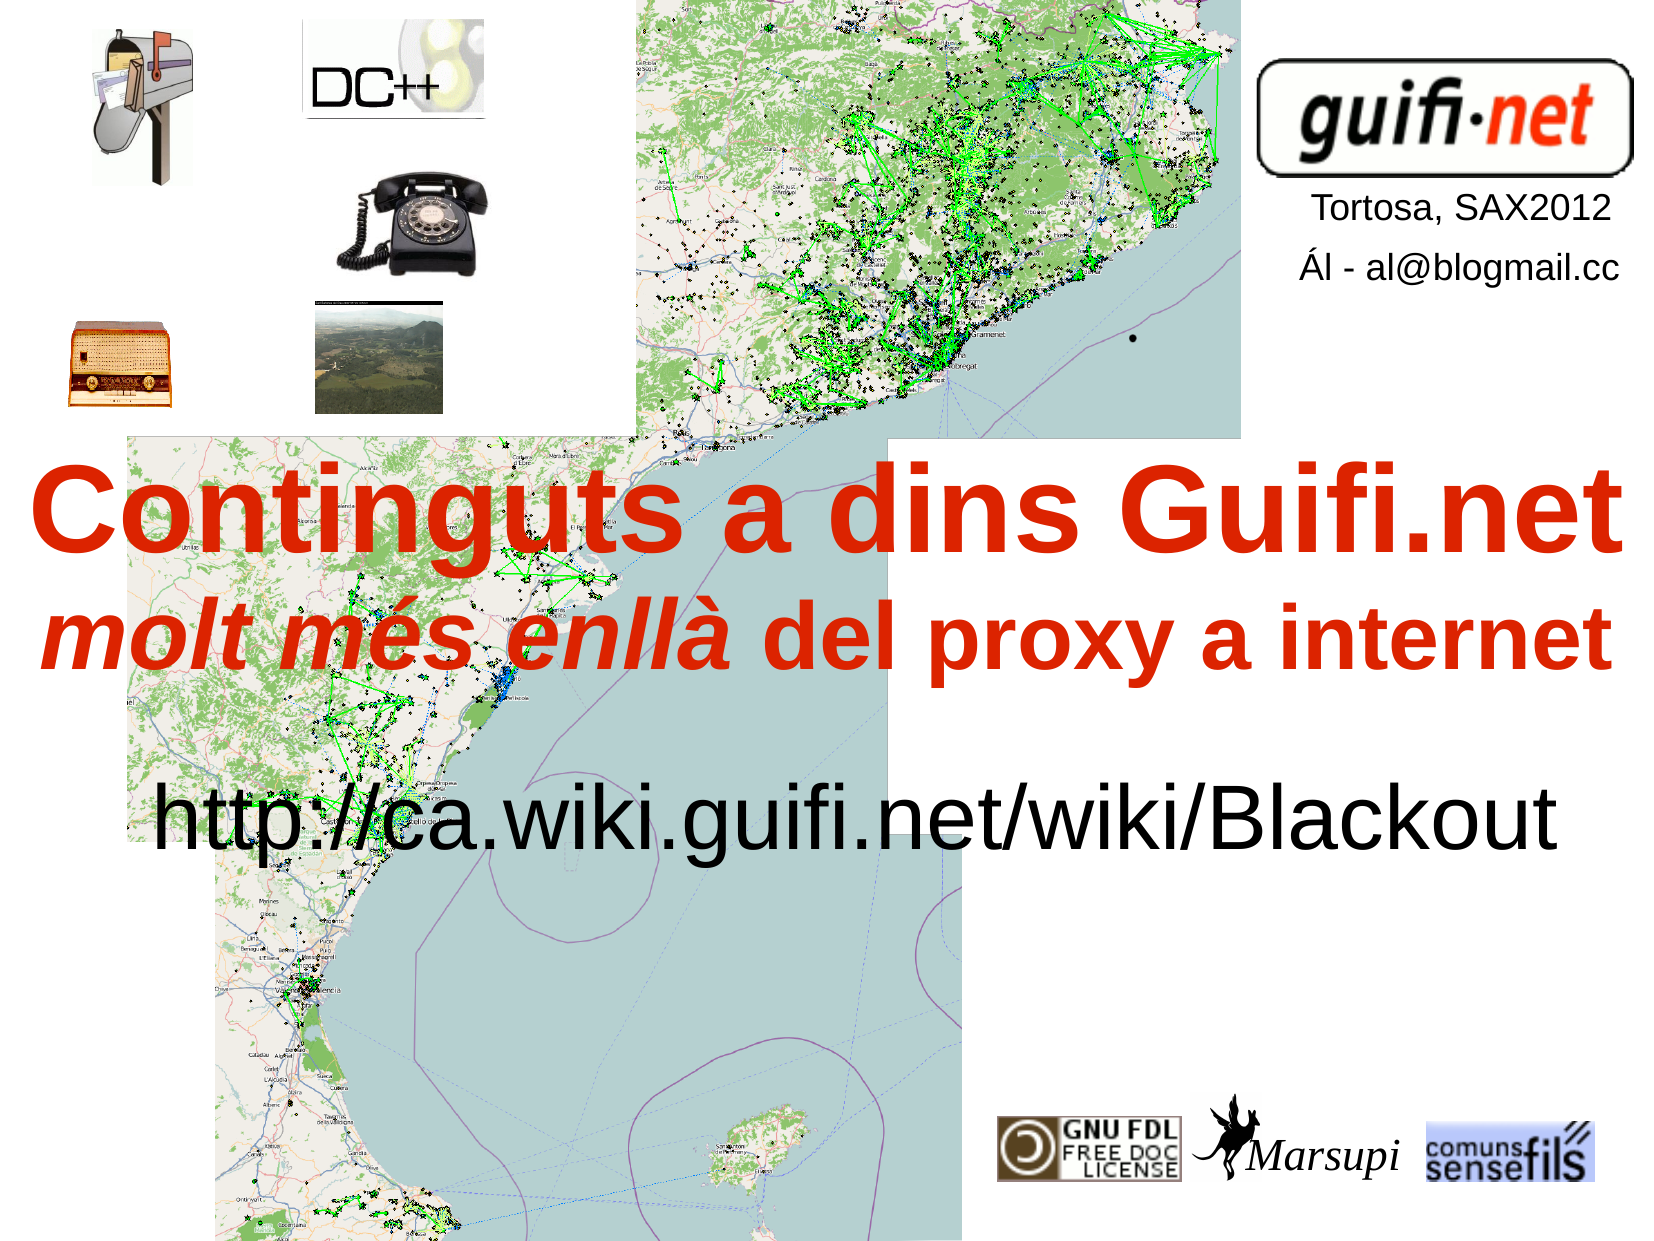

Tortosa, SAX2012
Ál - al@blogmail.cc
# Continguts a dins Guifi.net molt més enllà del proxy a internet
http://ca.wiki.guifi.net/wiki/Blackout
Marsupi